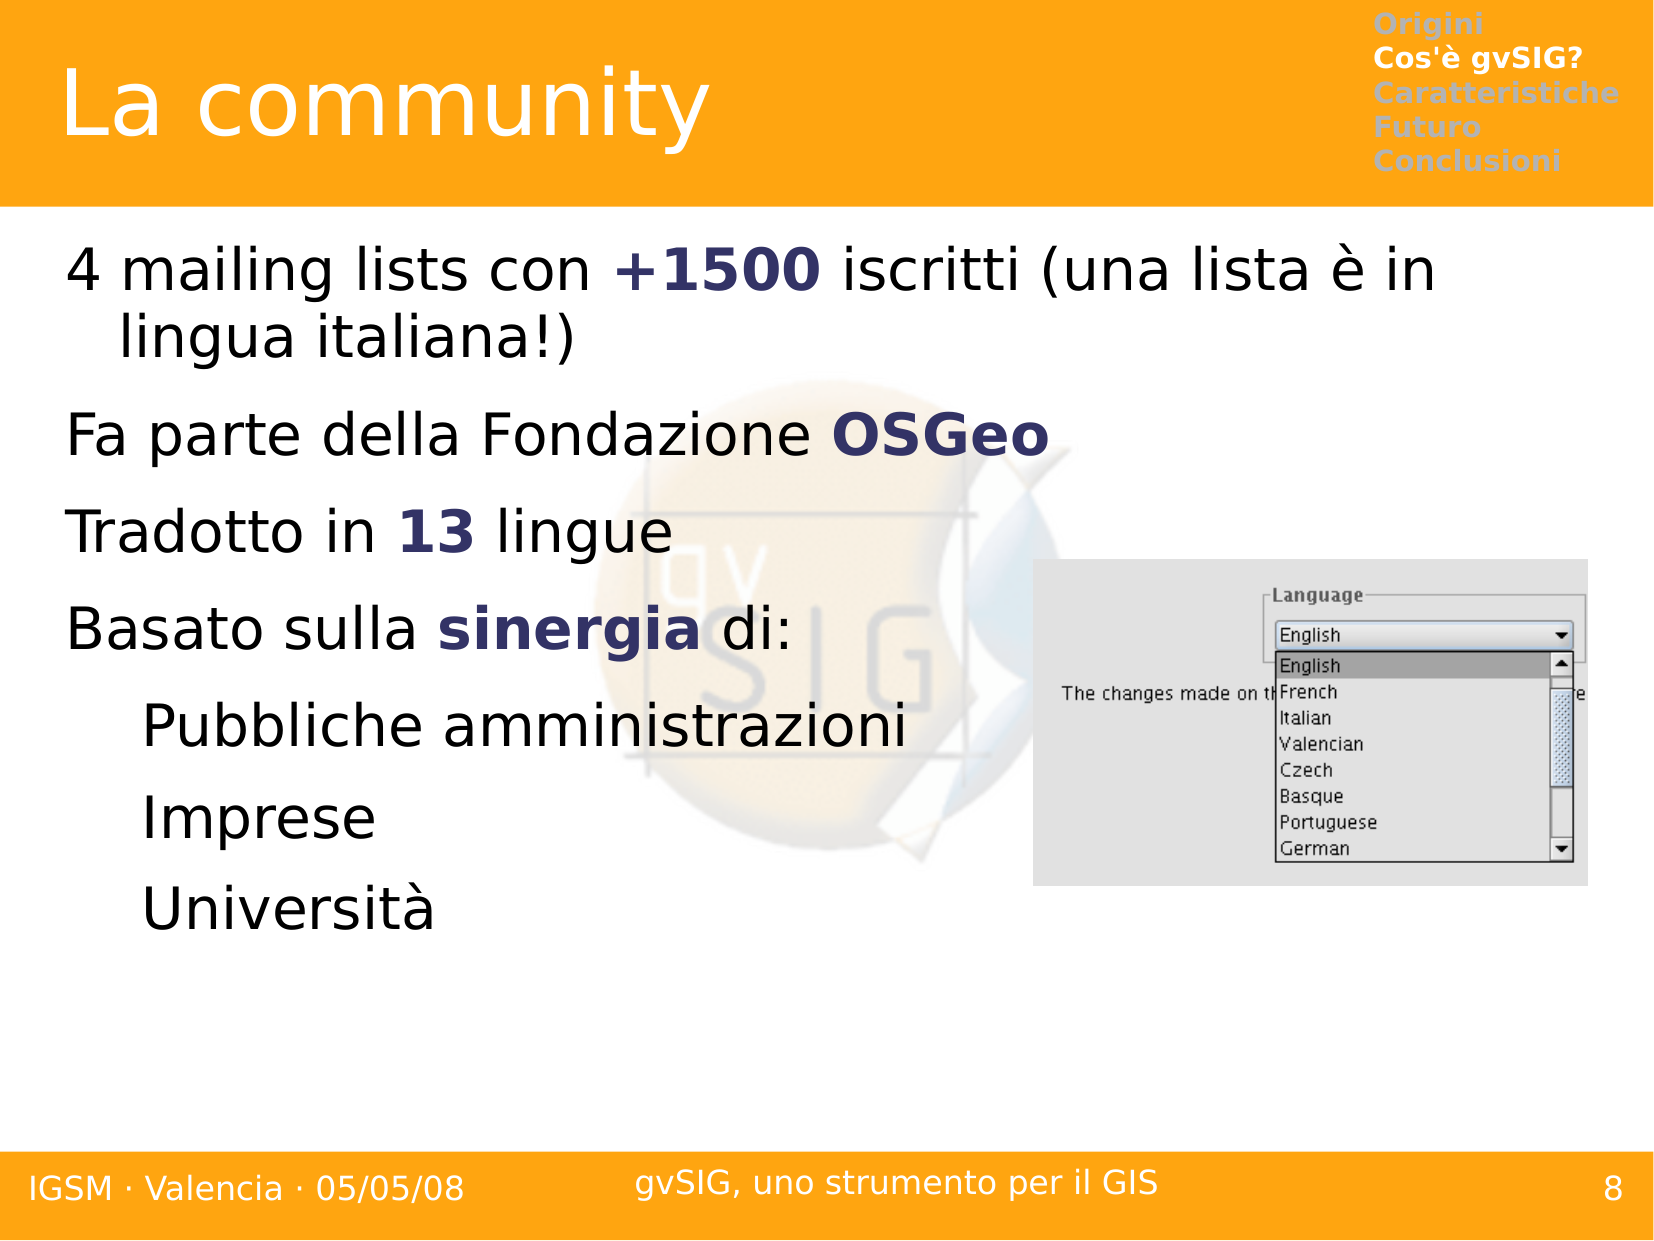

Origini
Cos'è gvSIG?
Caratteristiche
Futuro
Conclusioni
# La community
4 mailing lists con +1500 iscritti (una lista è in lingua italiana!)
Fa parte della Fondazione OSGeo
Tradotto in 13 lingue
Basato sulla sinergia di:
Pubbliche amministrazioni
Imprese
Università
gvSIG, uno strumento per il GIS
IGSM · Valencia · 05/05/08
8